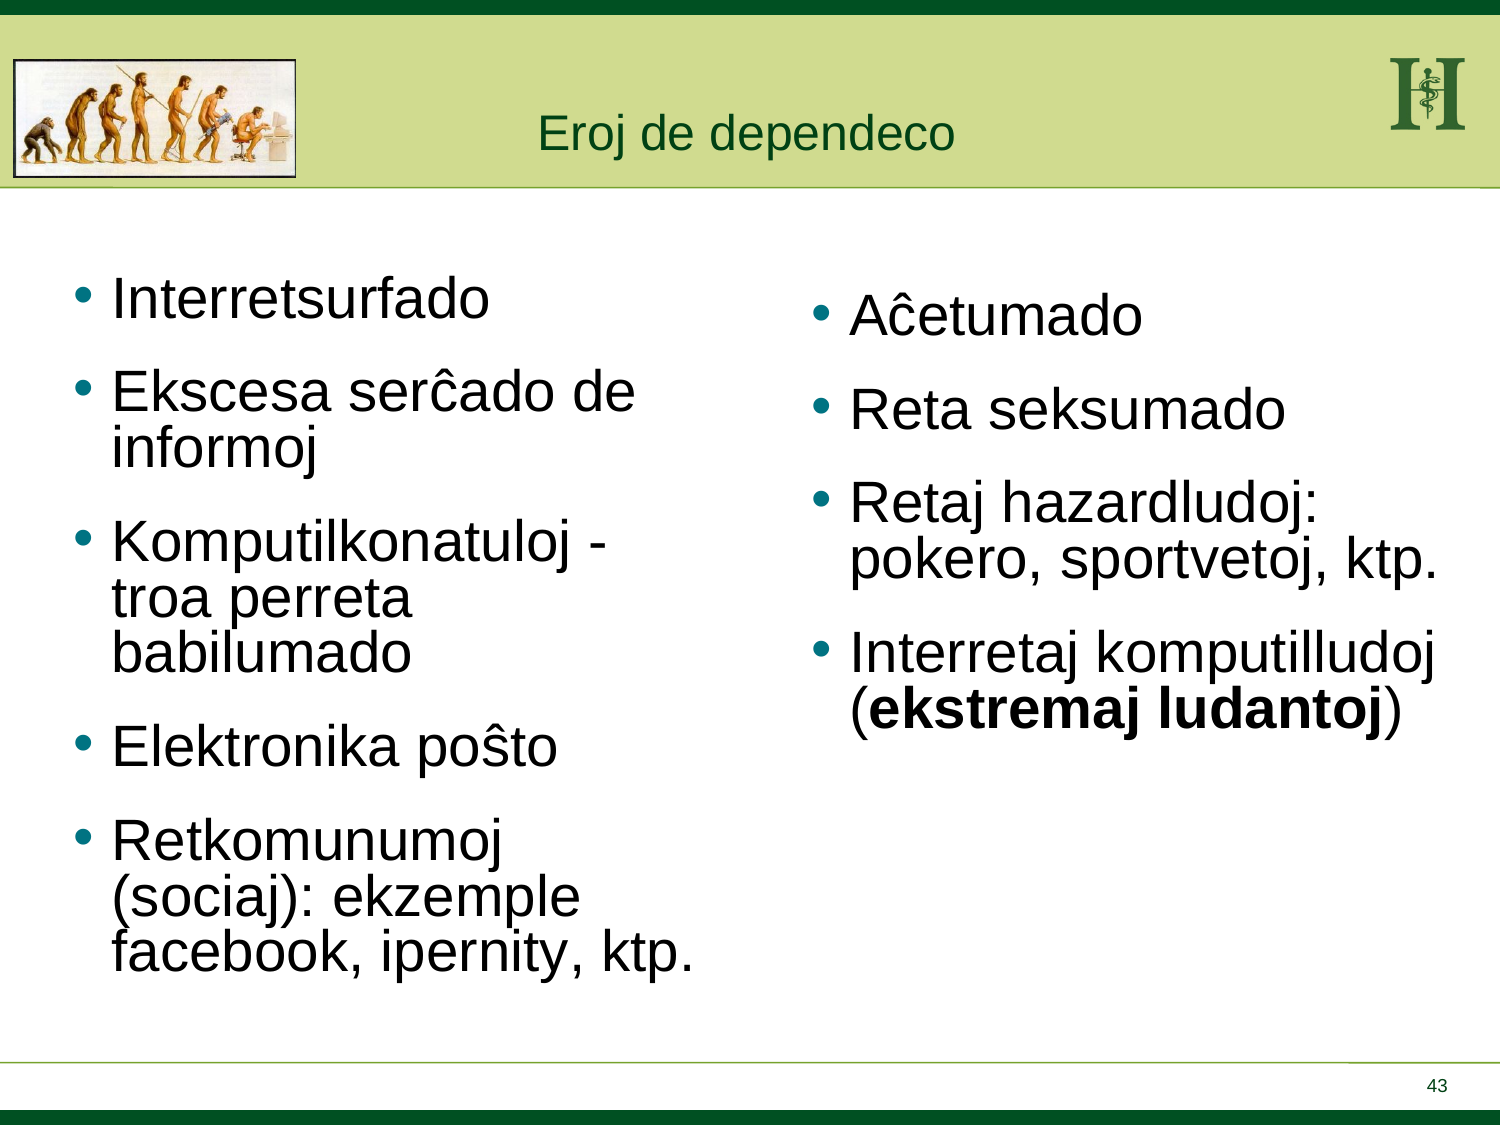

# Eroj de dependeco
Interretsurfado
Ekscesa serĉado de informoj
Komputilkonatuloj - troa perreta babilumado
Elektronika poŝto
Retkomunumoj (sociaj): ekzemple facebook, ipernity, ktp.
Aĉetumado
Reta seksumado
Retaj hazardludoj: pokero, sportvetoj, ktp.
Interretaj komputilludoj (ekstremaj ludantoj)